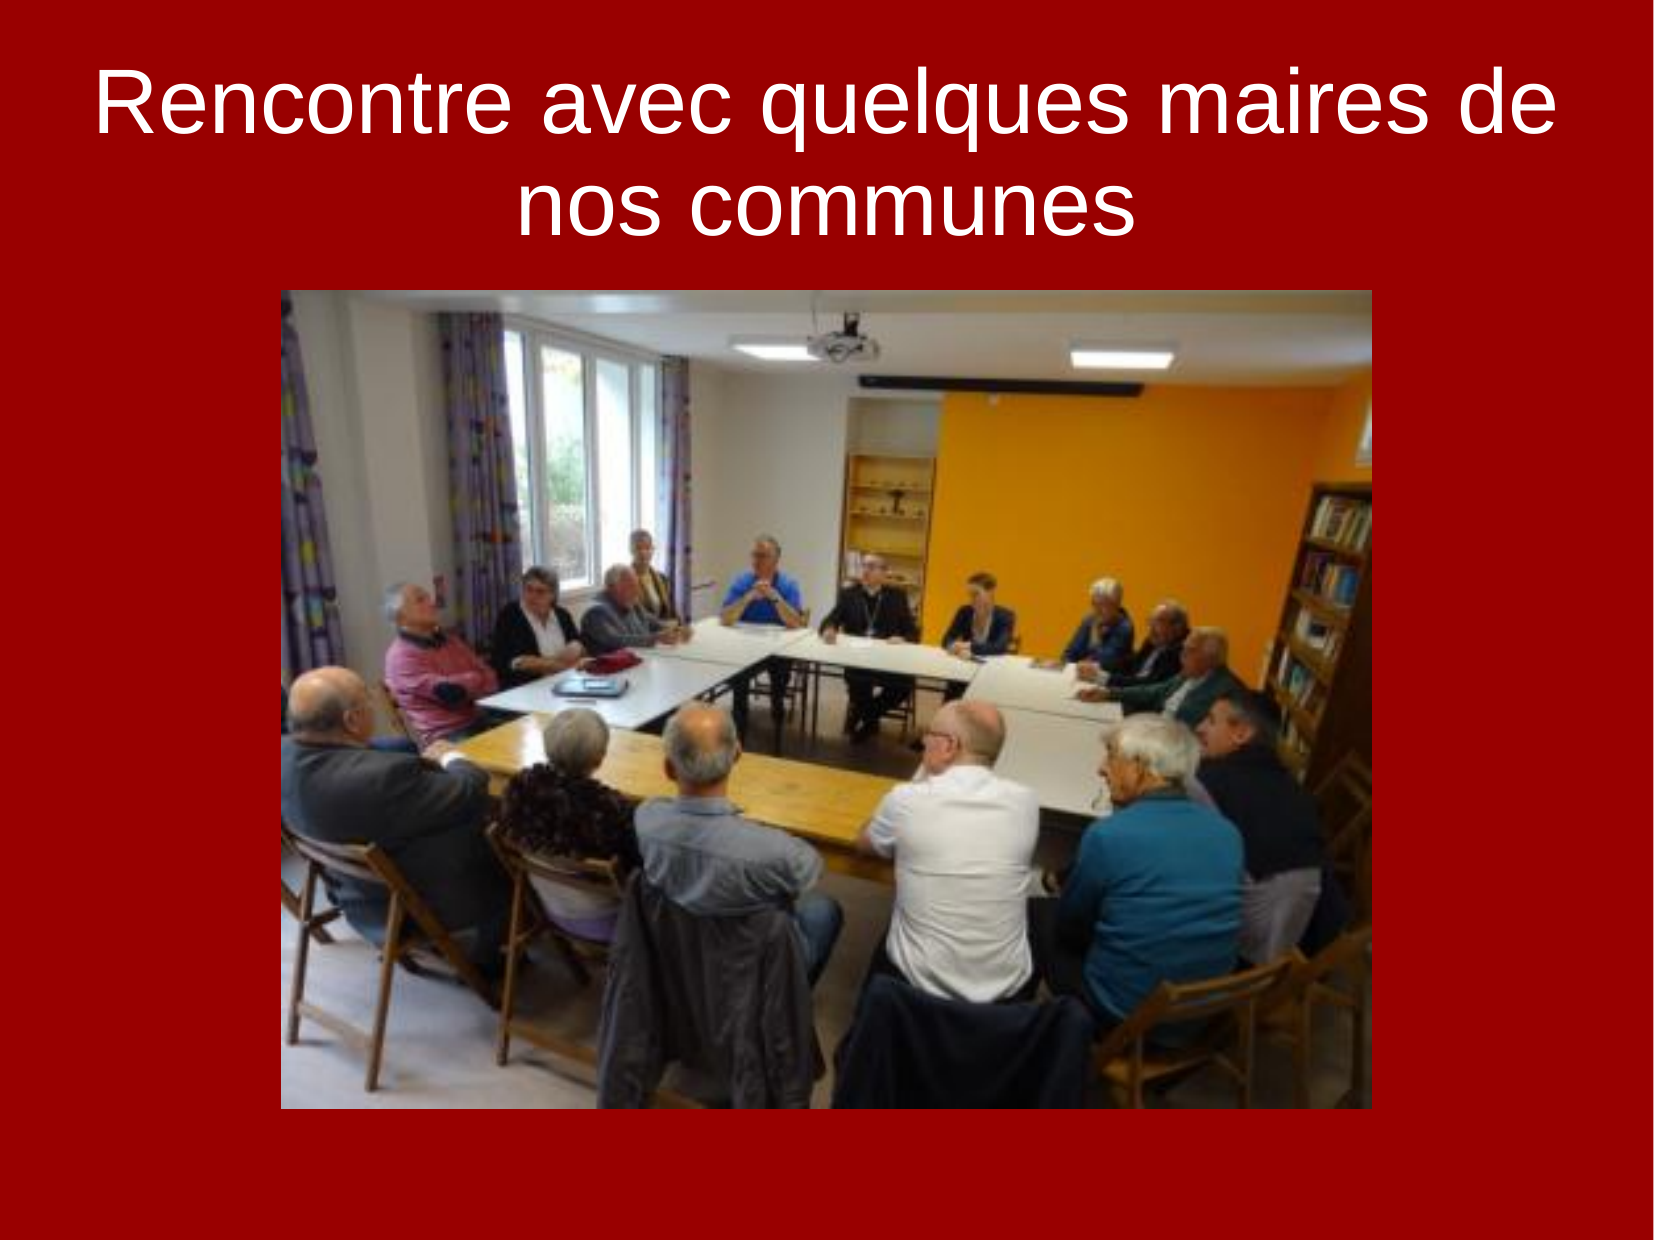

# Rencontre avec quelques maires de nos communes